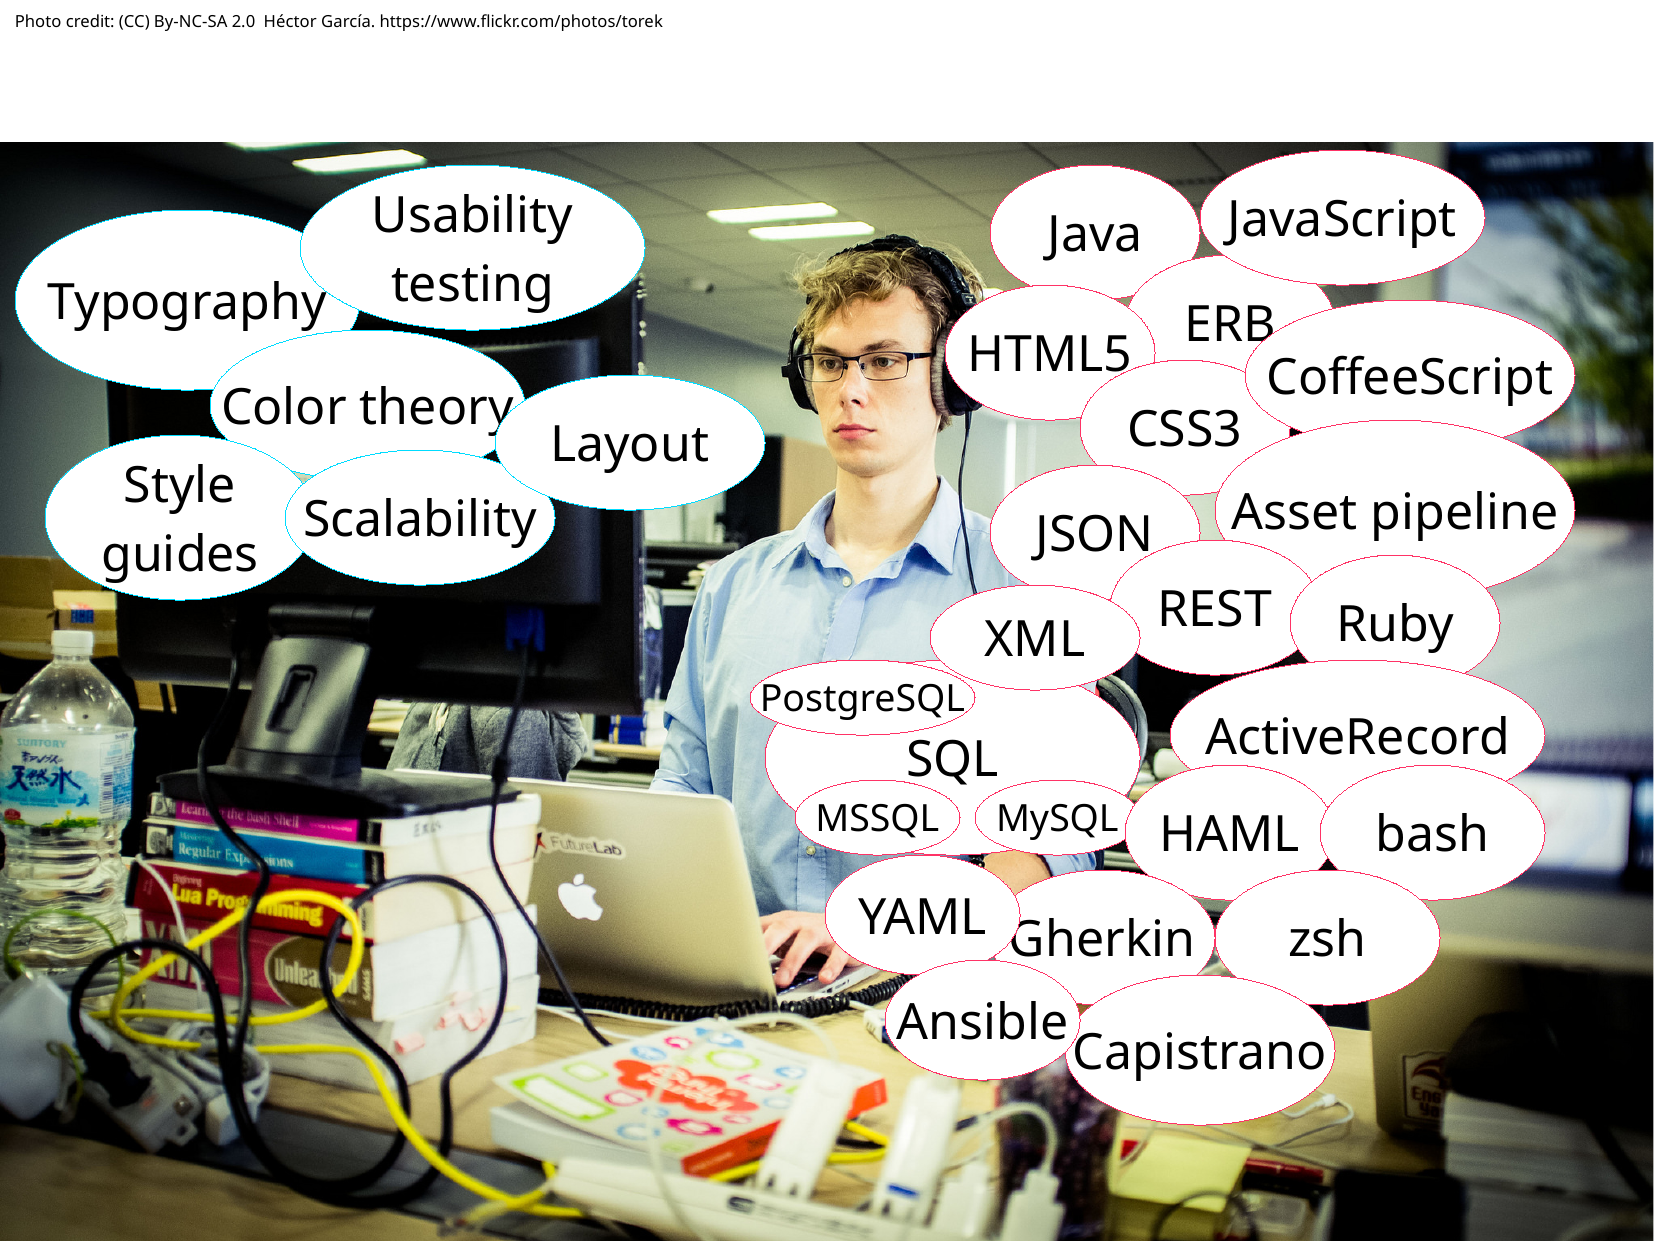

Photo credit: (CC) By-NC-SA 2.0 Héctor García. https://www.flickr.com/photos/torek
JavaScript
Usability
testing
Java
Typography
ERB
HTML5
CoffeeScript
Color theory
CSS3
Layout
Asset pipeline
Style
guides
Scalability
JSON
REST
Ruby
XML
PostgreSQL
SQL
ActiveRecord
HAML
bash
MSSQL
MySQL
YAML
Gherkin
zsh
Ansible
Capistrano